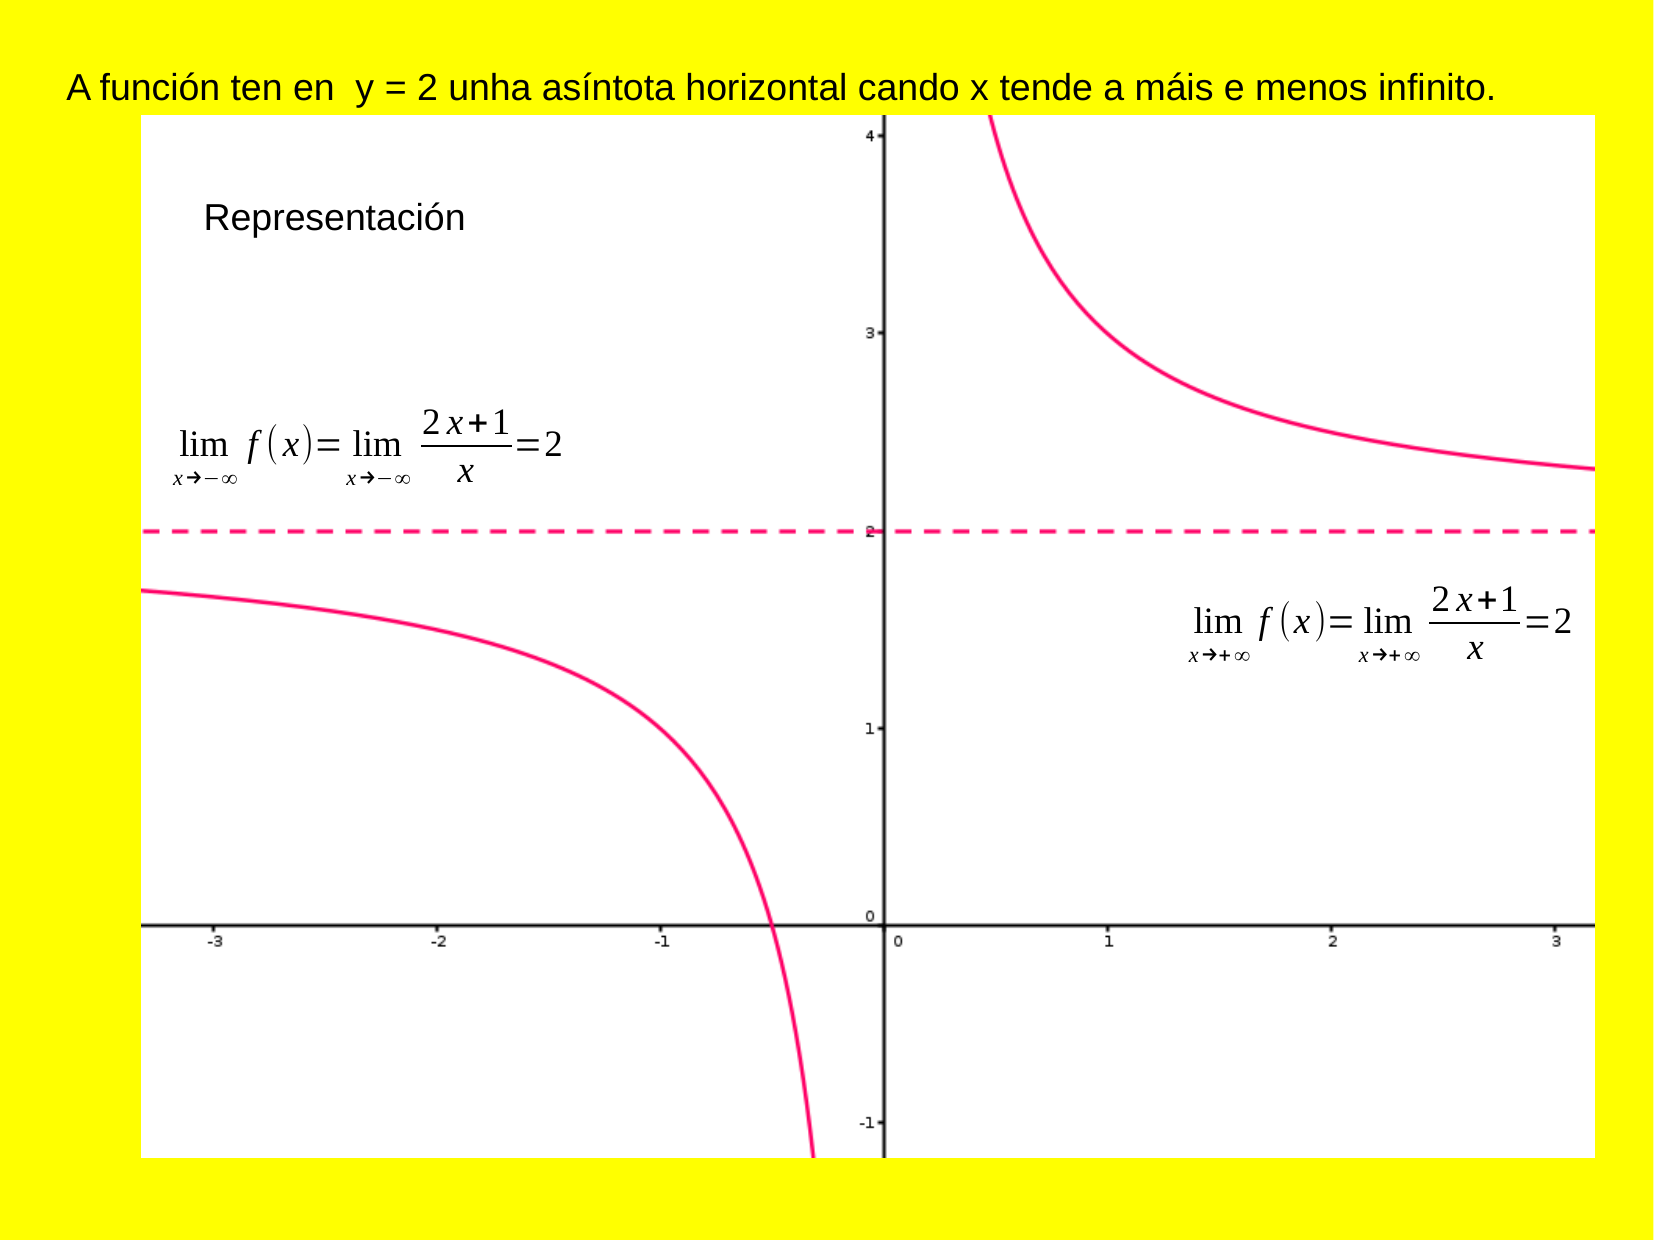

A función ten en y = 2 unha asíntota horizontal cando x tende a máis e menos infinito.
Representación